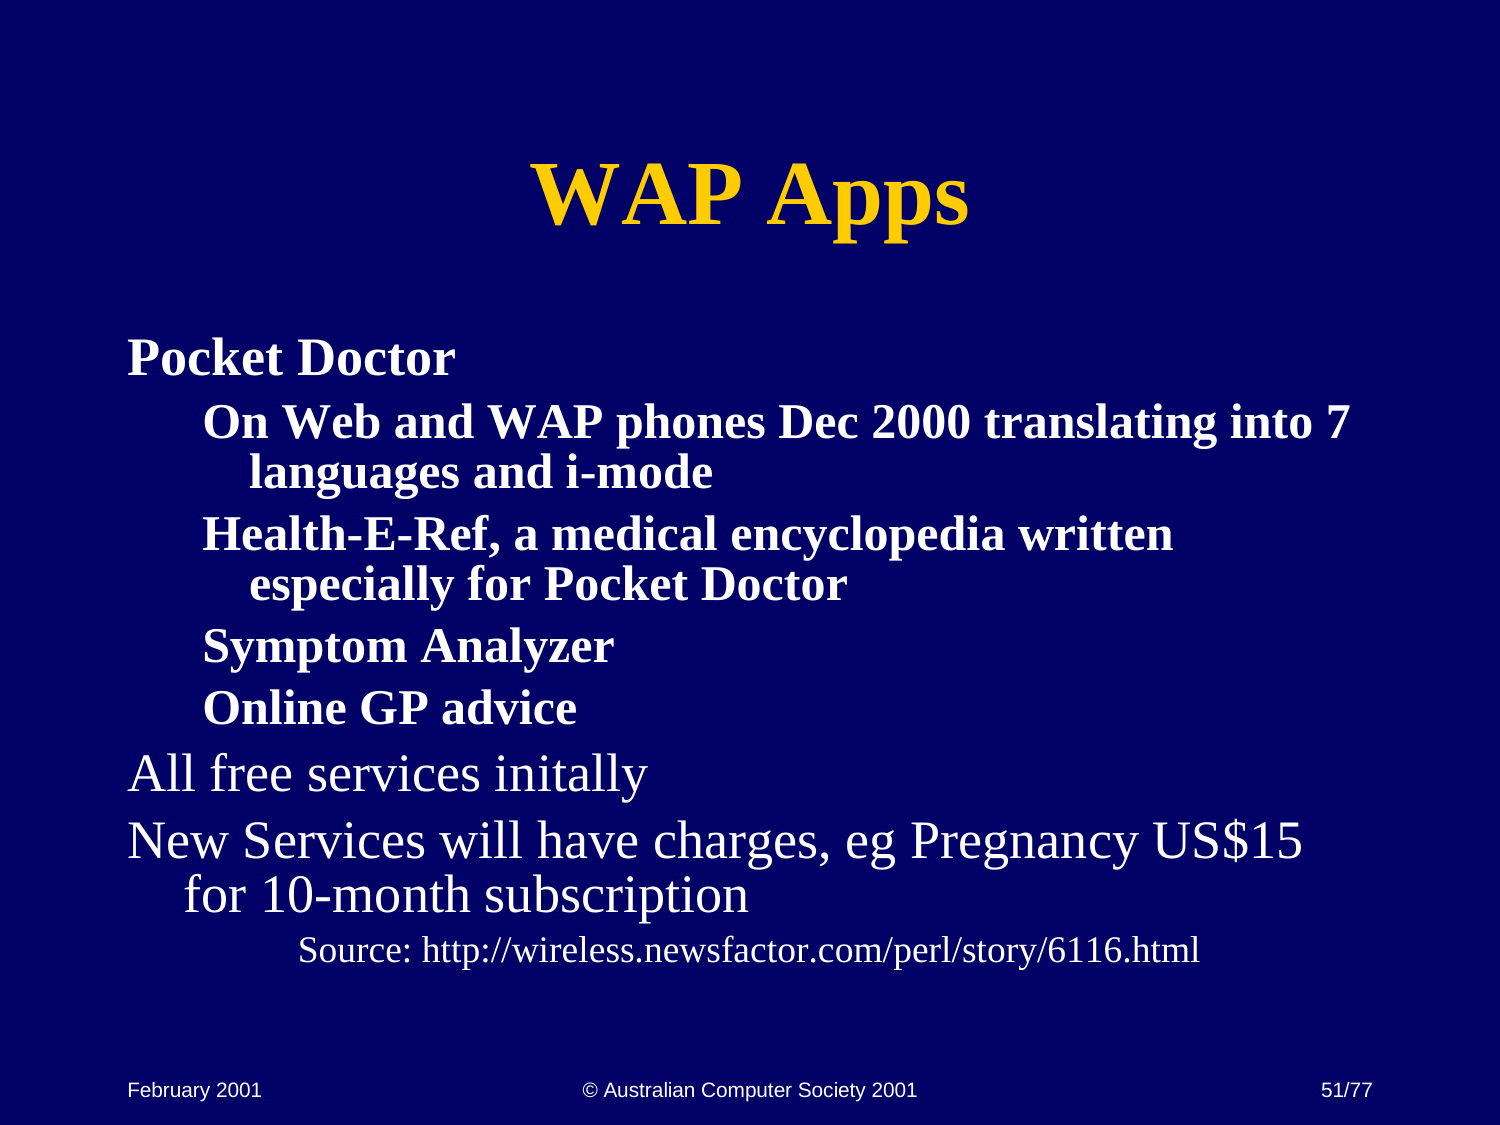

# WAP Apps
Pocket Doctor
On Web and WAP phones Dec 2000 translating into 7 languages and i-mode
Health-E-Ref, a medical encyclopedia written especially for Pocket Doctor
Symptom Analyzer
Online GP advice
All free services initally
New Services will have charges, eg Pregnancy US$15 for 10-month subscription
Source: http://wireless.newsfactor.com/perl/story/6116.html
February 2001
© Australian Computer Society 2001
51